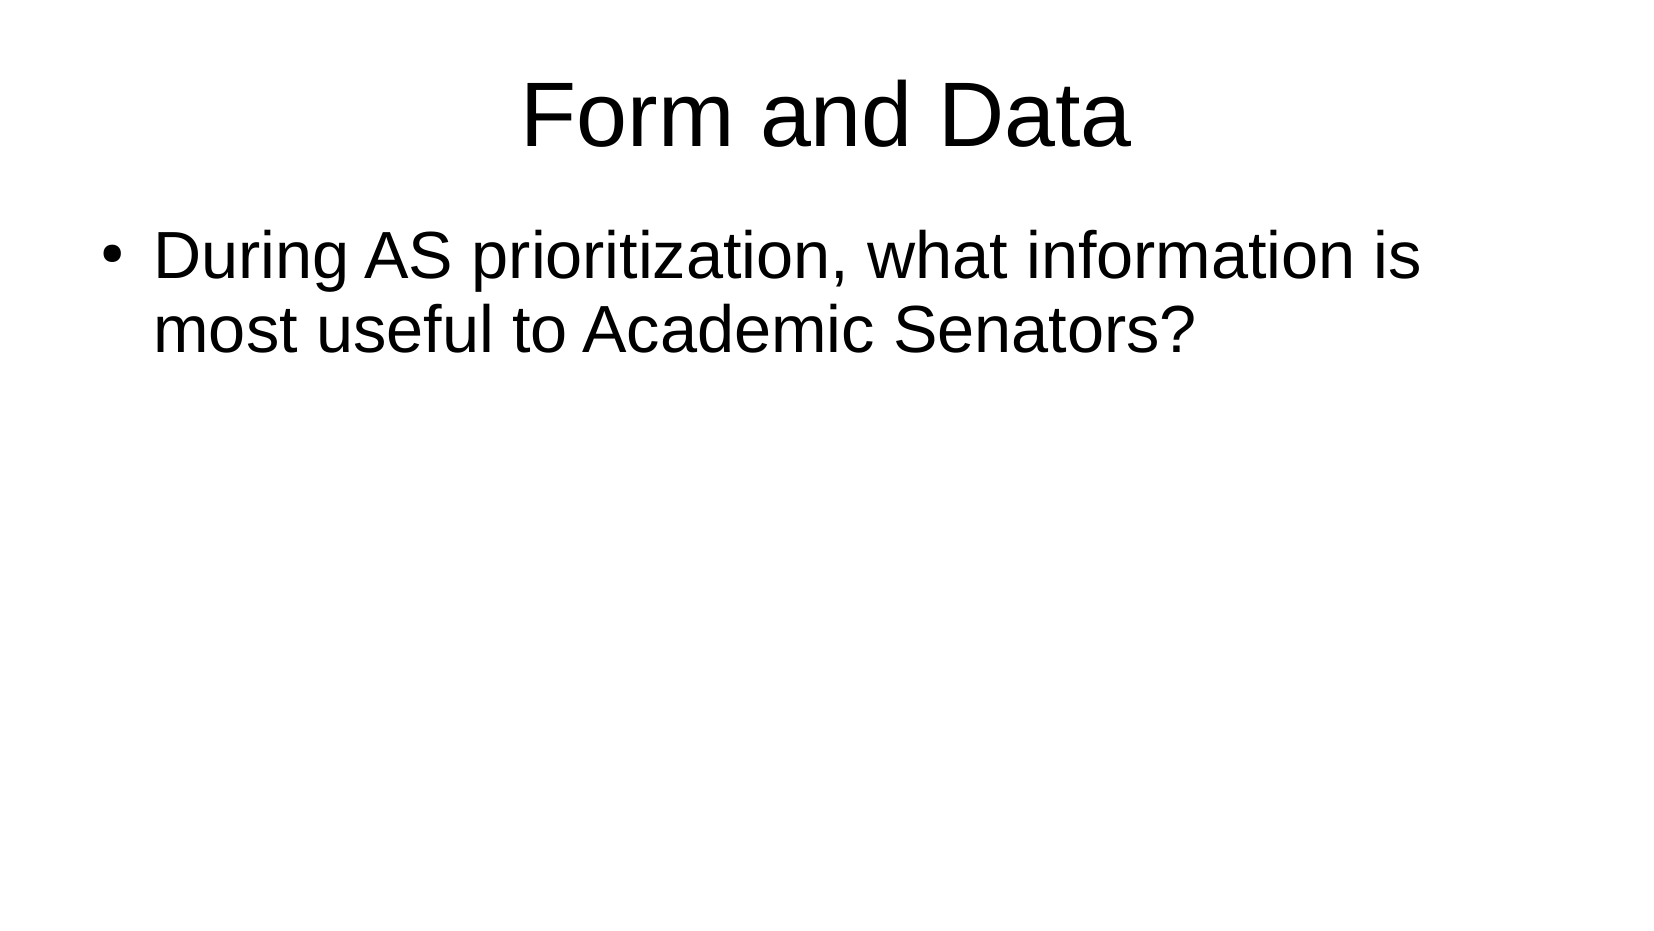

# Form and Data
During AS prioritization, what information is most useful to Academic Senators?